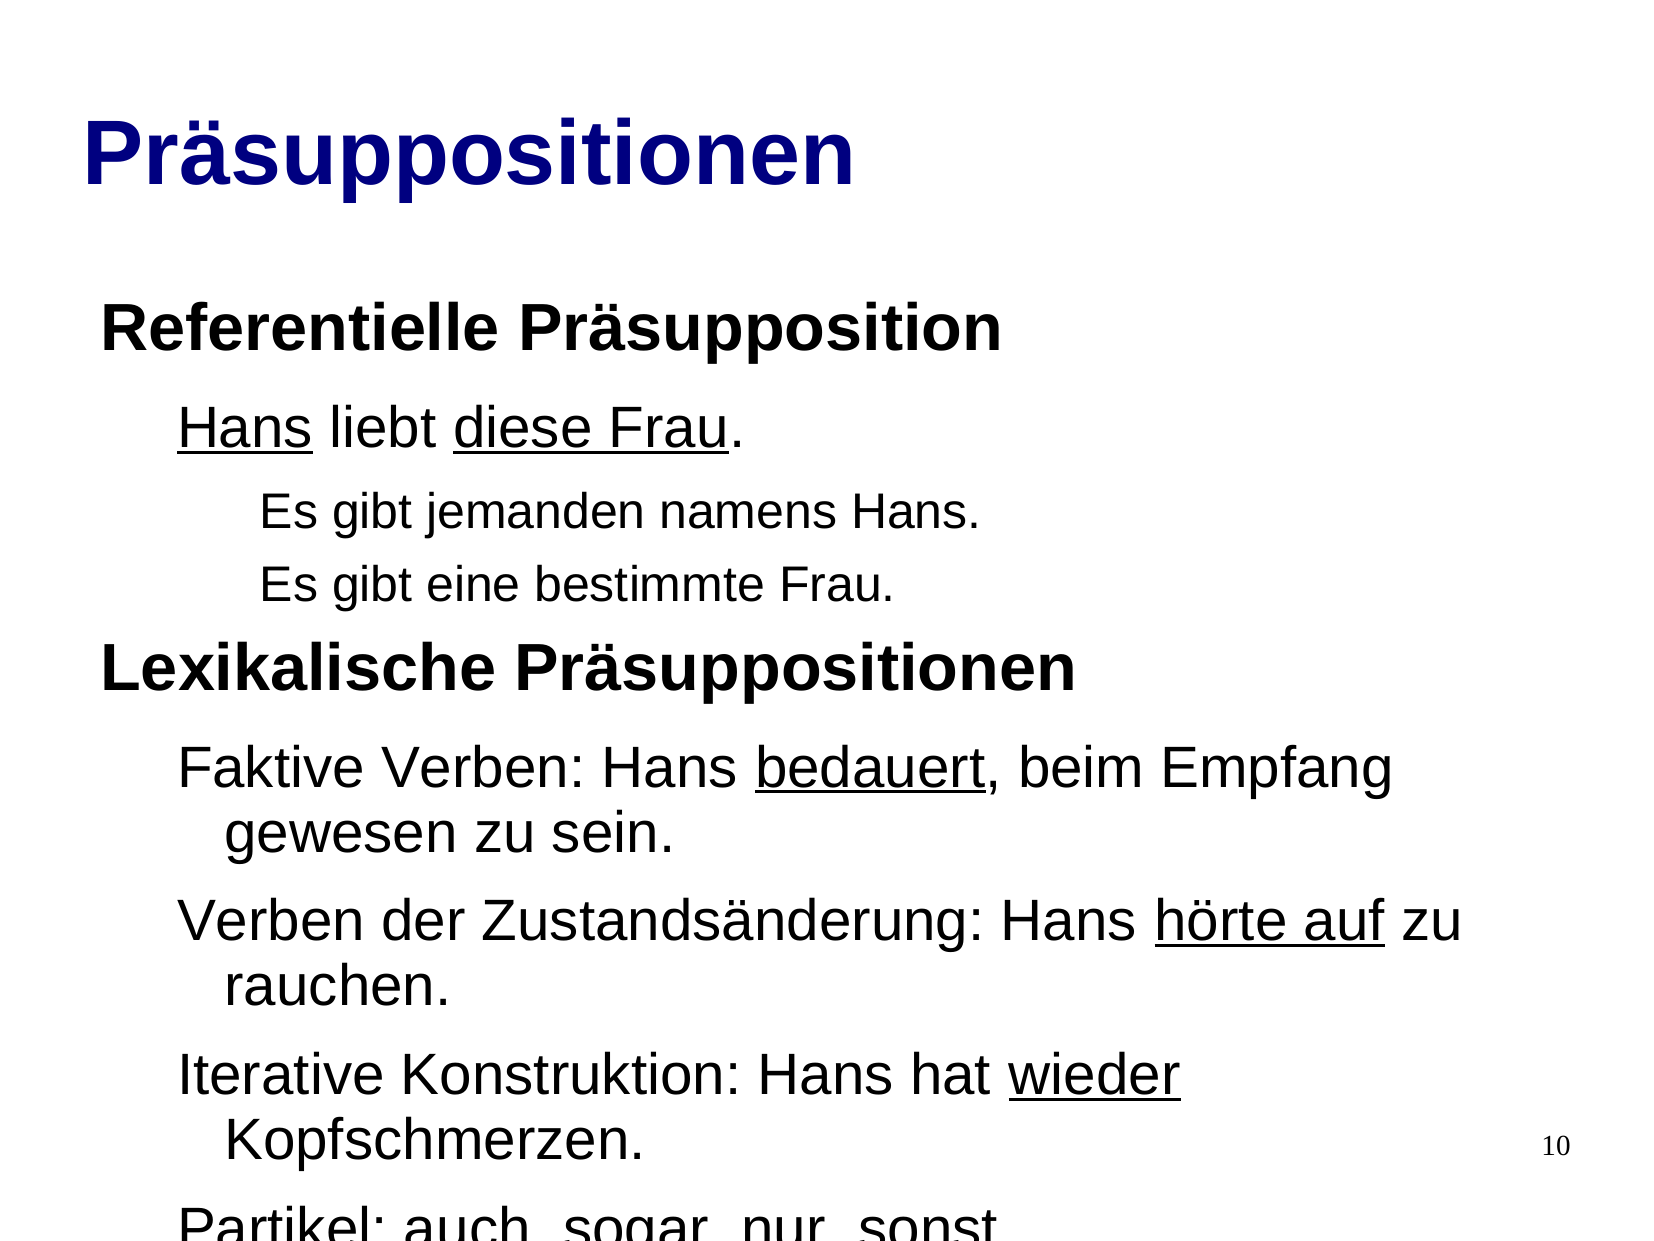

# Präsuppositionen
Referentielle Präsupposition
Hans liebt diese Frau.
Es gibt jemanden namens Hans.
Es gibt eine bestimmte Frau.
Lexikalische Präsuppositionen
Faktive Verben: Hans bedauert, beim Empfang gewesen zu sein.
Verben der Zustandsänderung: Hans hörte auf zu rauchen.
Iterative Konstruktion: Hans hat wieder Kopfschmerzen.
Partikel: auch, sogar, nur, sonst, ...
10